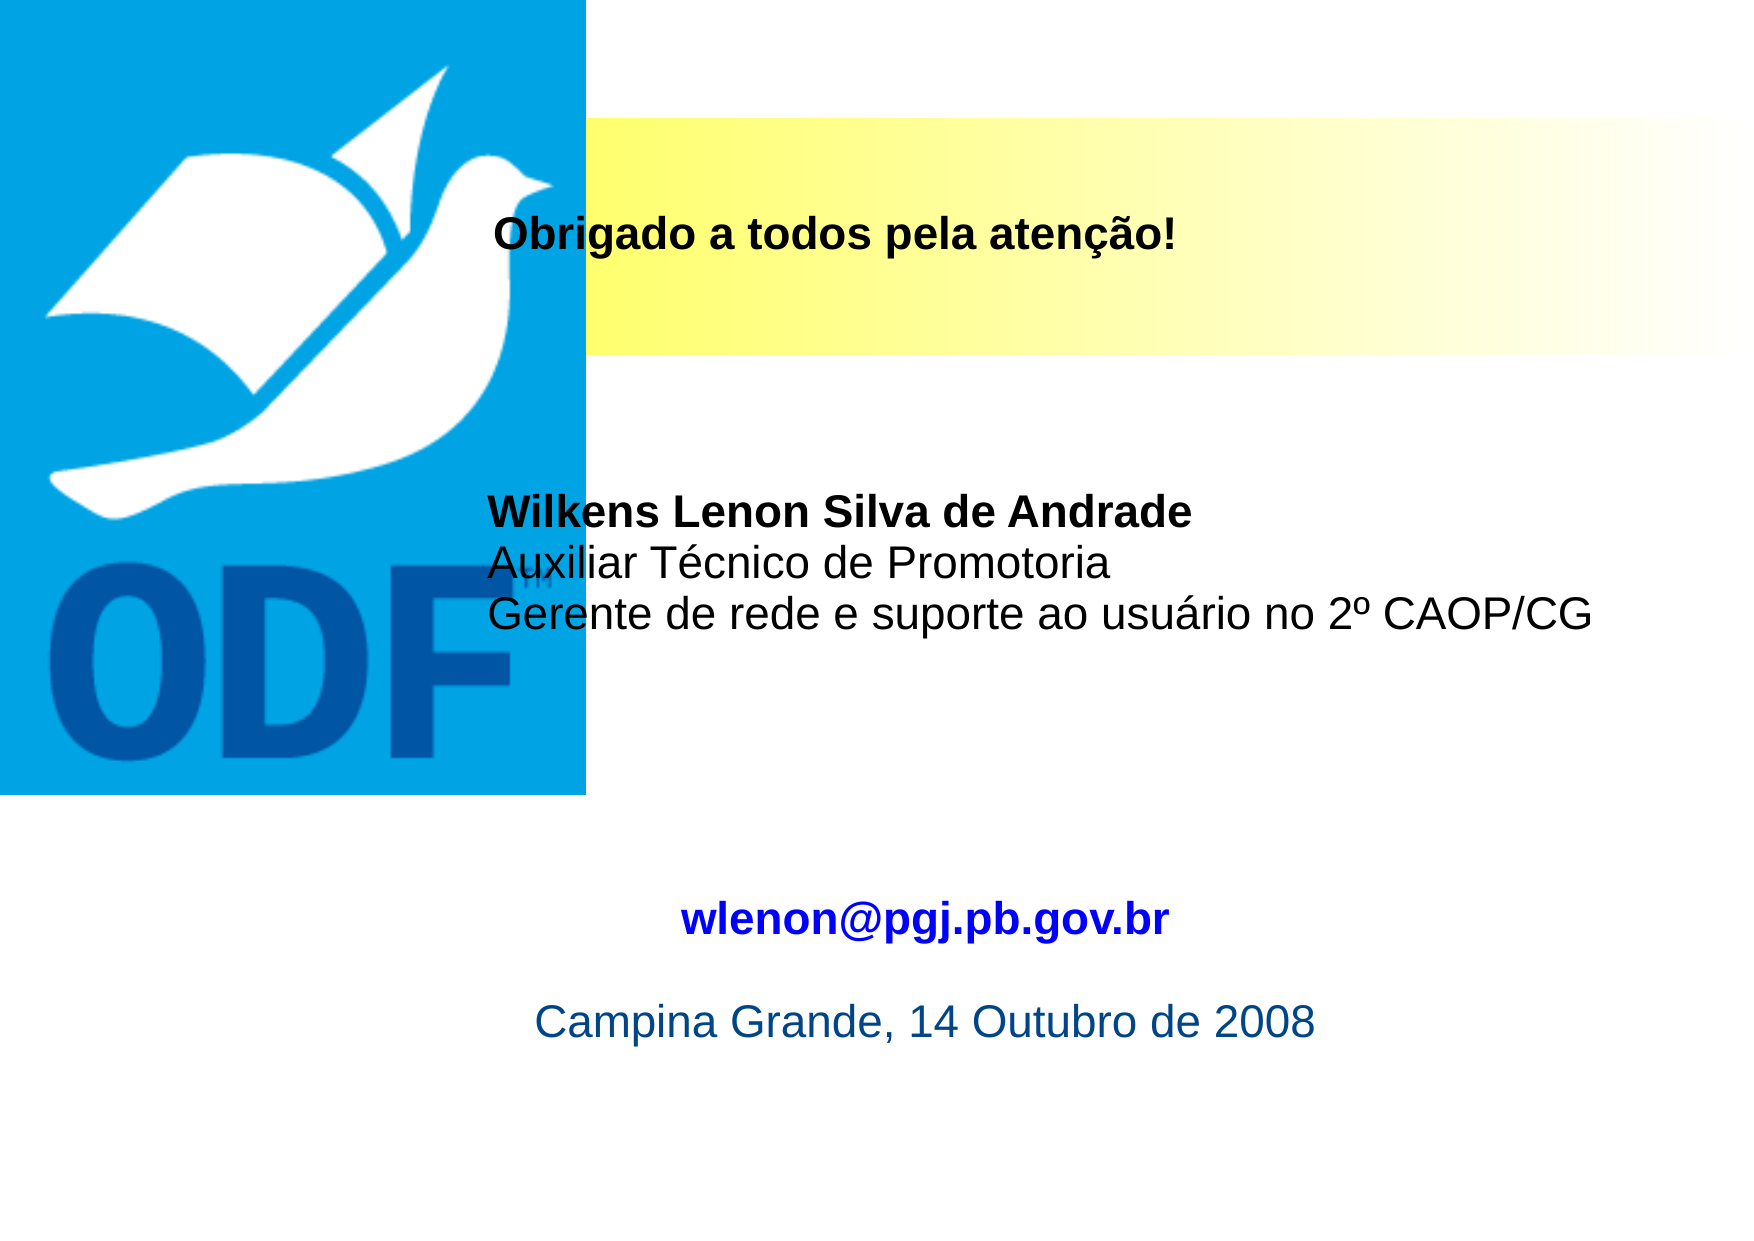

Obrigado a todos pela atenção!
Wilkens Lenon Silva de Andrade
Auxiliar Técnico de Promotoria
Gerente de rede e suporte ao usuário no 2º CAOP/CG
wlenon@pgj.pb.gov.br
Campina Grande, 14 Outubro de 2008